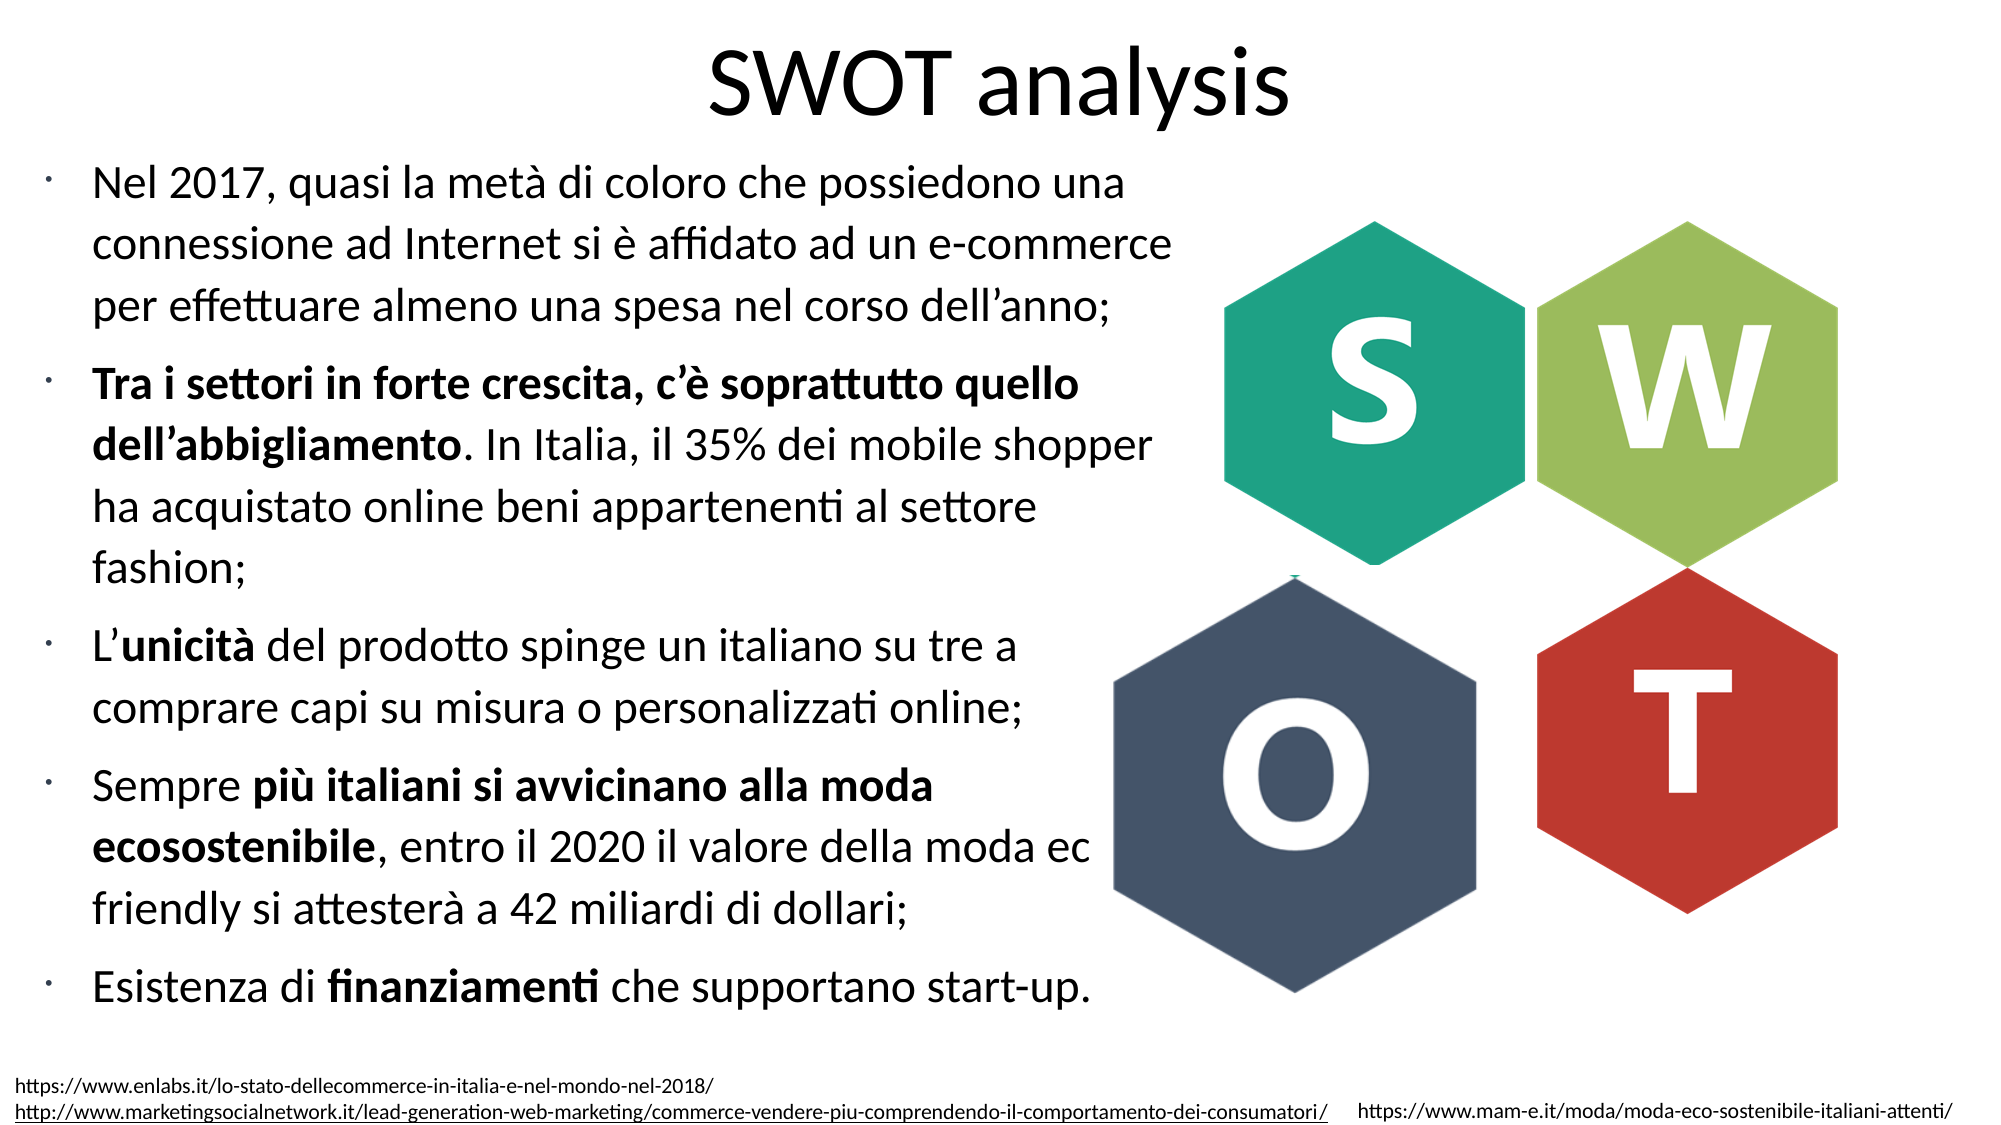

SWOT analysis
Nel 2017, quasi la metà di coloro che possiedono una connessione ad Internet si è affidato ad un e-commerce per effettuare almeno una spesa nel corso dell’anno;
Tra i settori in forte crescita, c’è soprattutto quello dell’abbigliamento. In Italia, il 35% dei mobile shopper ha acquistato online beni appartenenti al settore fashion;
L’unicità del prodotto spinge un italiano su tre a comprare capi su misura o personalizzati online;
Sempre più italiani si avvicinano alla moda ecosostenibile, entro il 2020 il valore della moda eco-friendly si attesterà a 42 miliardi di dollari;
Esistenza di finanziamenti che supportano start-up.
https://www.enlabs.it/lo-stato-dellecommerce-in-italia-e-nel-mondo-nel-2018/
http://www.marketingsocialnetwork.it/lead-generation-web-marketing/commerce-vendere-piu-comprendendo-il-comportamento-dei-consumatori/
https://www.mam-e.it/moda/moda-eco-sostenibile-italiani-attenti/